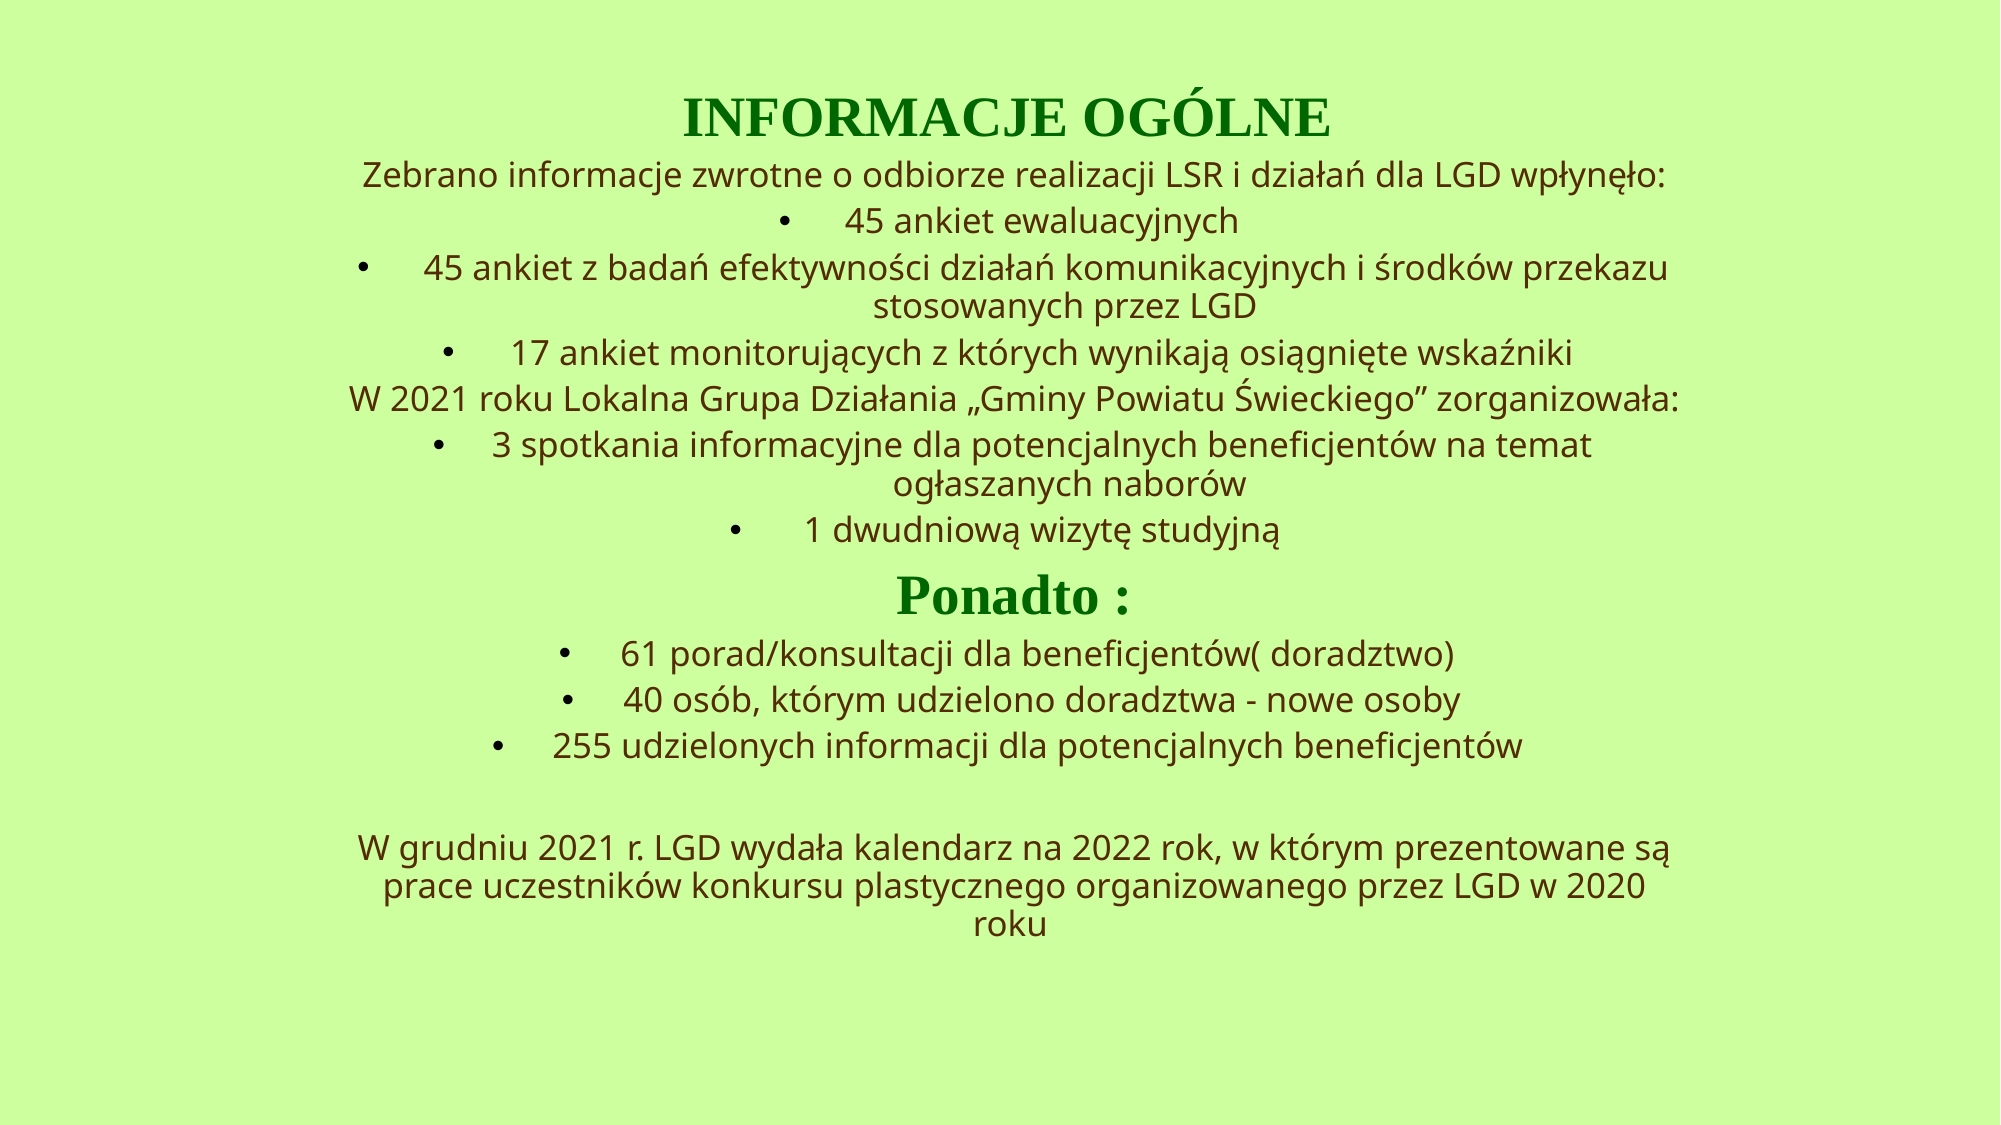

# INFORMACJE OGÓLNE
Zebrano informacje zwrotne o odbiorze realizacji LSR i działań dla LGD wpłynęło:
45 ankiet ewaluacyjnych
 45 ankiet z badań efektywności działań komunikacyjnych i środków przekazu stosowanych przez LGD
 17 ankiet monitorujących z których wynikają osiągnięte wskaźniki
W 2021 roku Lokalna Grupa Działania „Gminy Powiatu Świeckiego” zorganizowała:
3 spotkania informacyjne dla potencjalnych beneficjentów na temat ogłaszanych naborów
 1 dwudniową wizytę studyjną
Ponadto :
61 porad/konsultacji dla beneficjentów( doradztwo)
40 osób, którym udzielono doradztwa - nowe osoby
255 udzielonych informacji dla potencjalnych beneficjentów
W grudniu 2021 r. LGD wydała kalendarz na 2022 rok, w którym prezentowane są prace uczestników konkursu plastycznego organizowanego przez LGD w 2020 roku